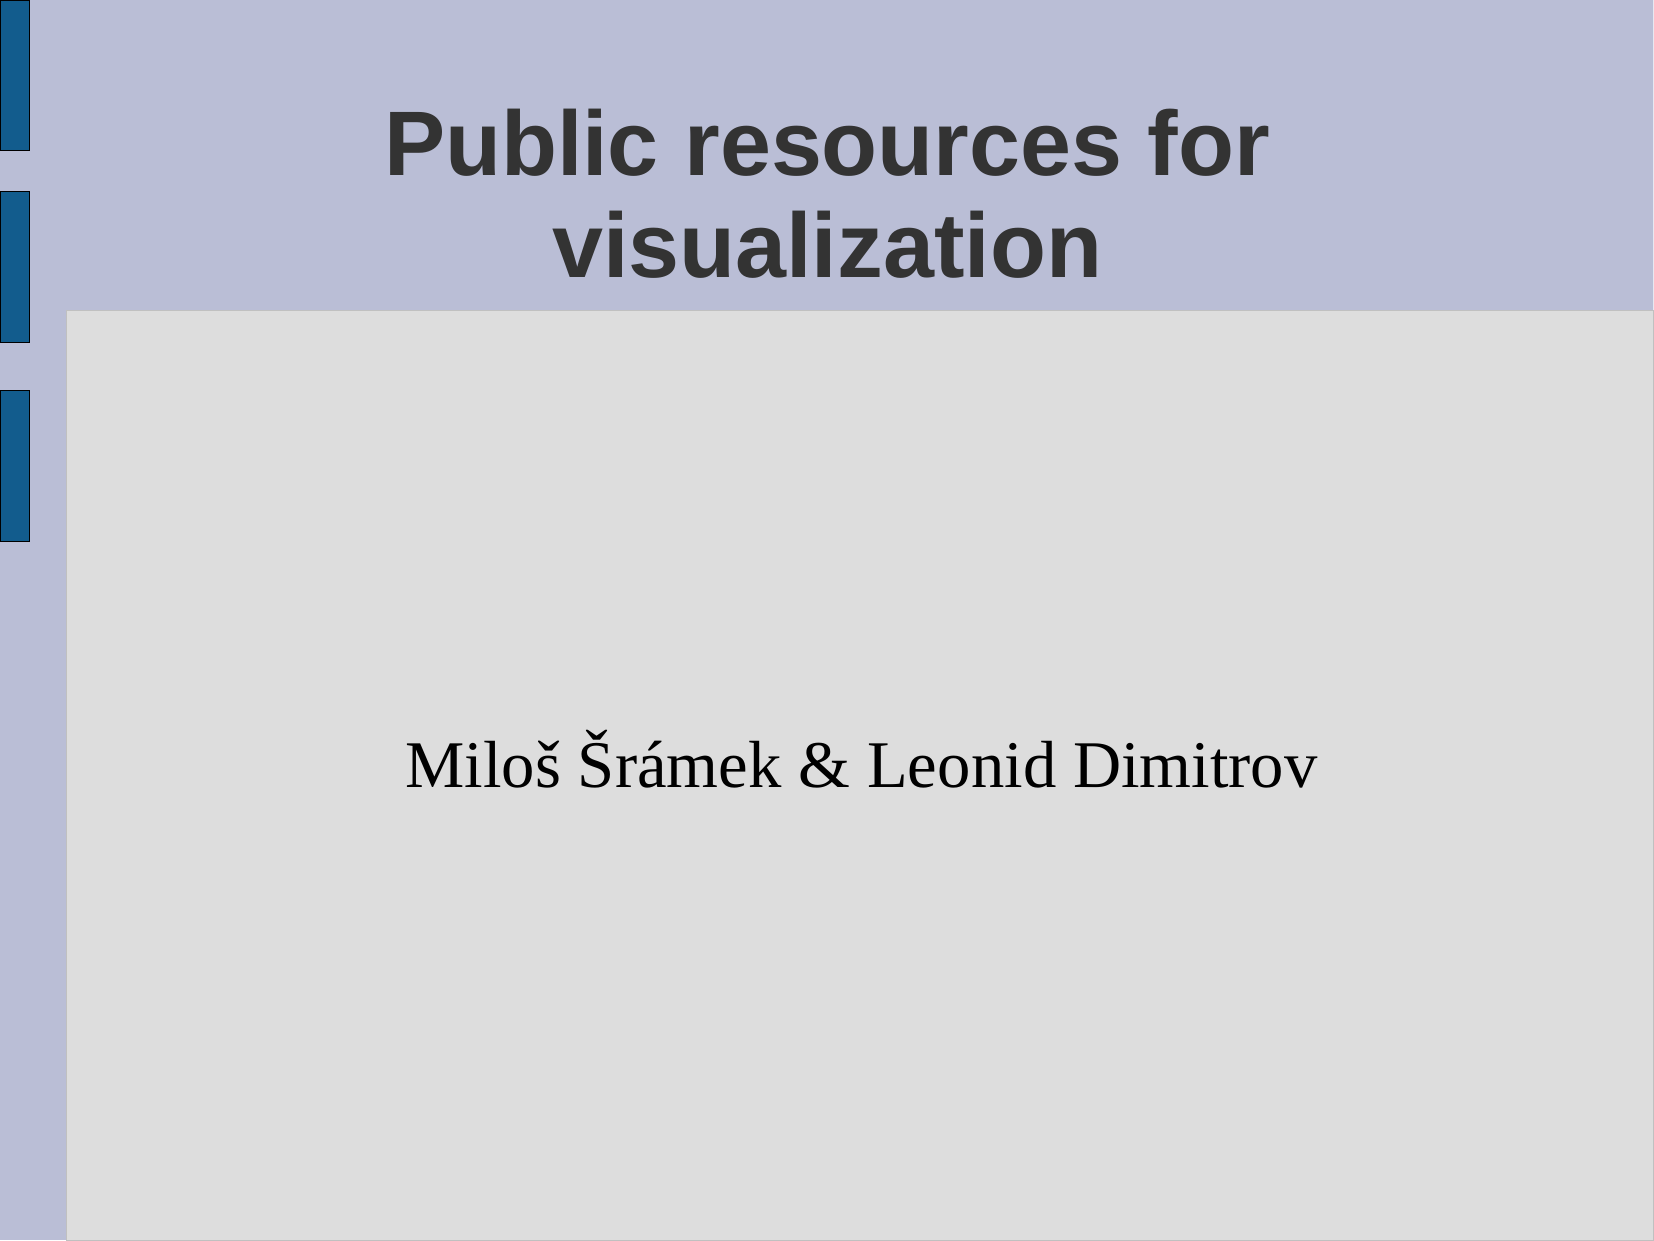

# Public resources for visualization
Miloš Šrámek & Leonid Dimitrov